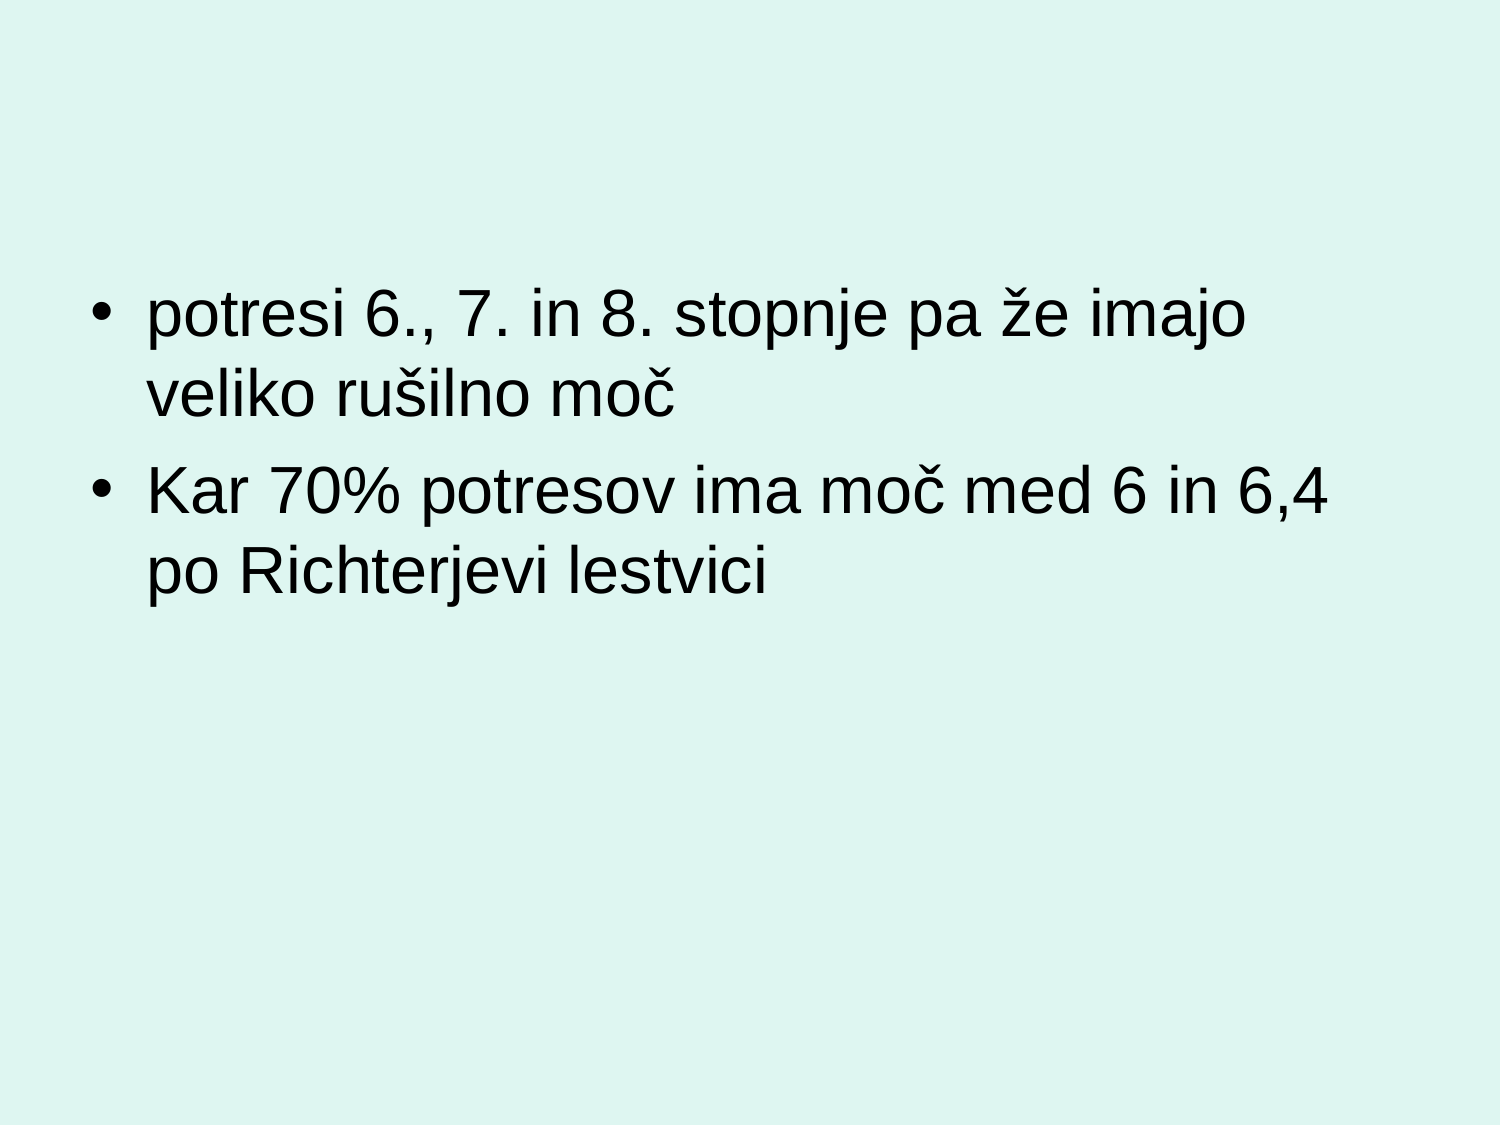

#
potresi 6., 7. in 8. stopnje pa že imajo veliko rušilno moč
Kar 70% potresov ima moč med 6 in 6,4 po Richterjevi lestvici